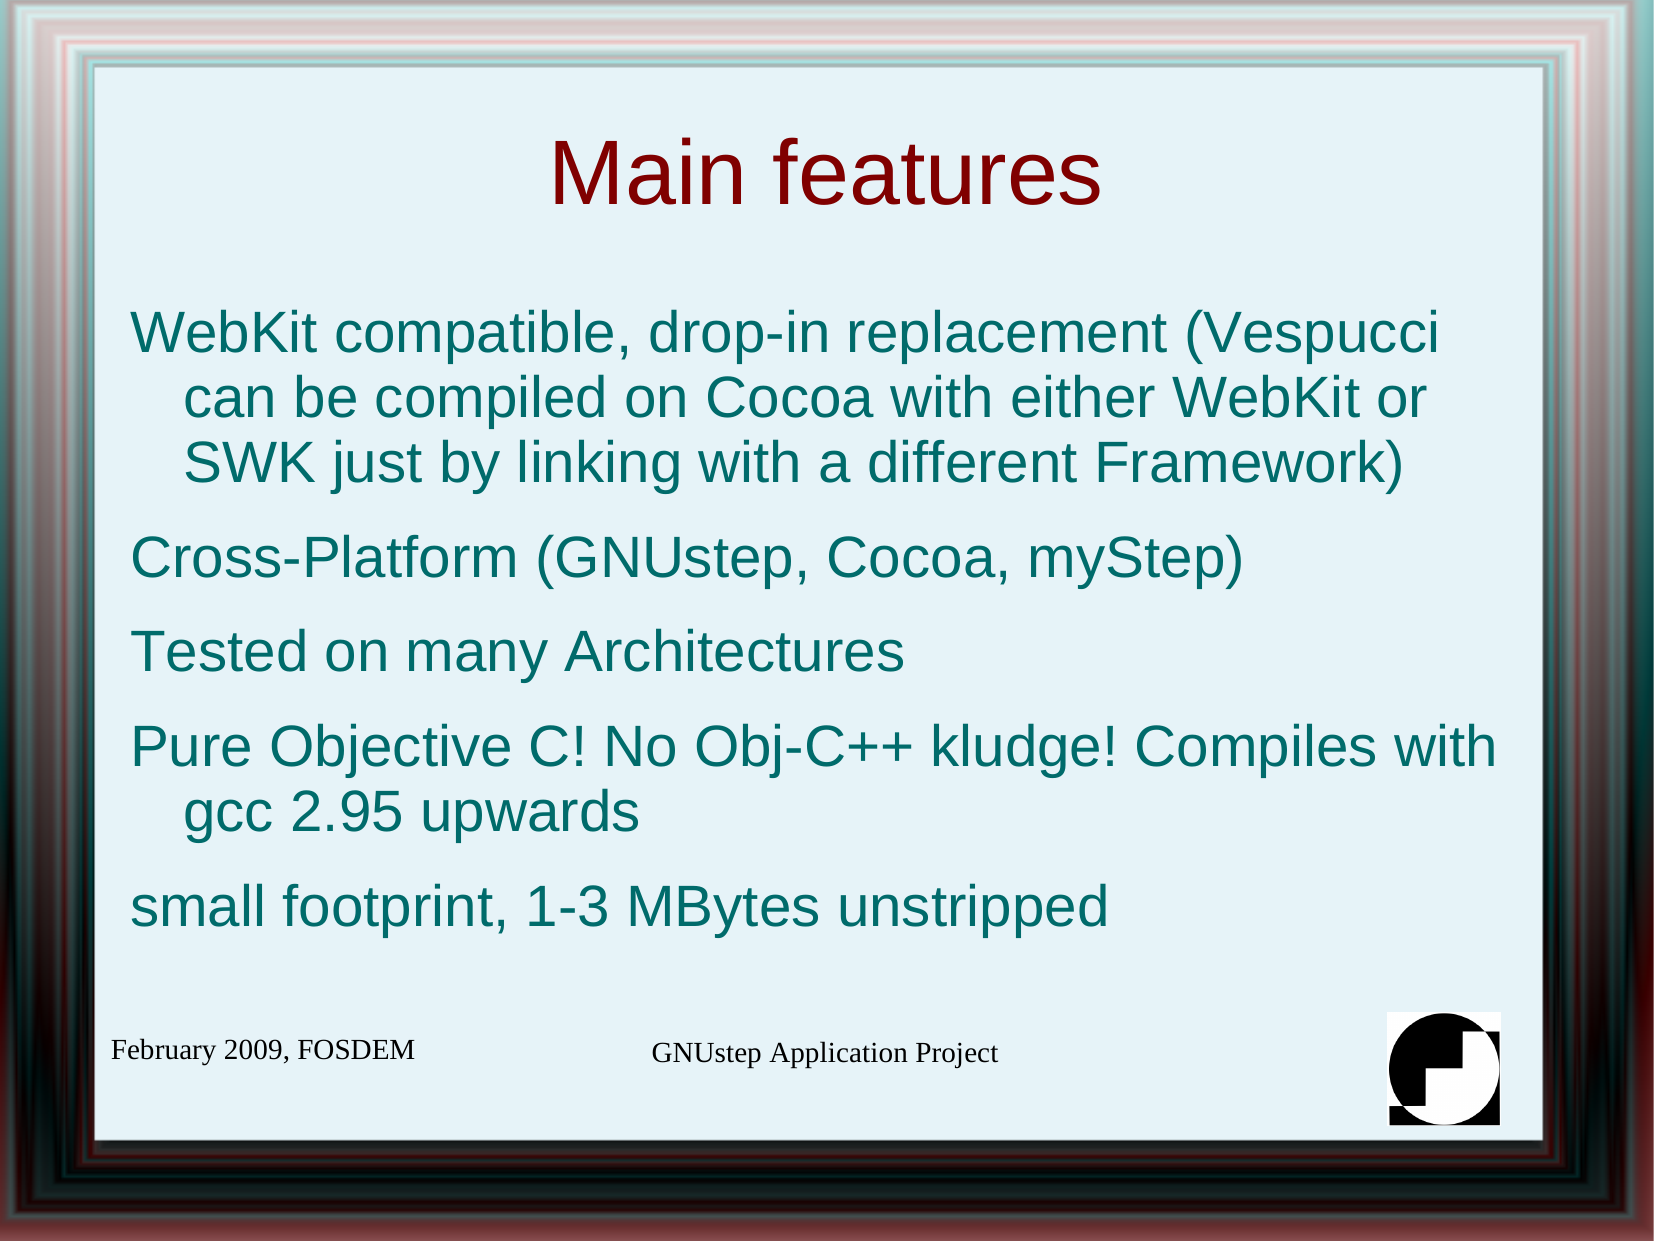

# Main features
WebKit compatible, drop-in replacement (Vespucci can be compiled on Cocoa with either WebKit or SWK just by linking with a different Framework)
Cross-Platform (GNUstep, Cocoa, myStep)
Tested on many Architectures
Pure Objective C! No Obj-C++ kludge! Compiles with gcc 2.95 upwards
small footprint, 1-3 MBytes unstripped